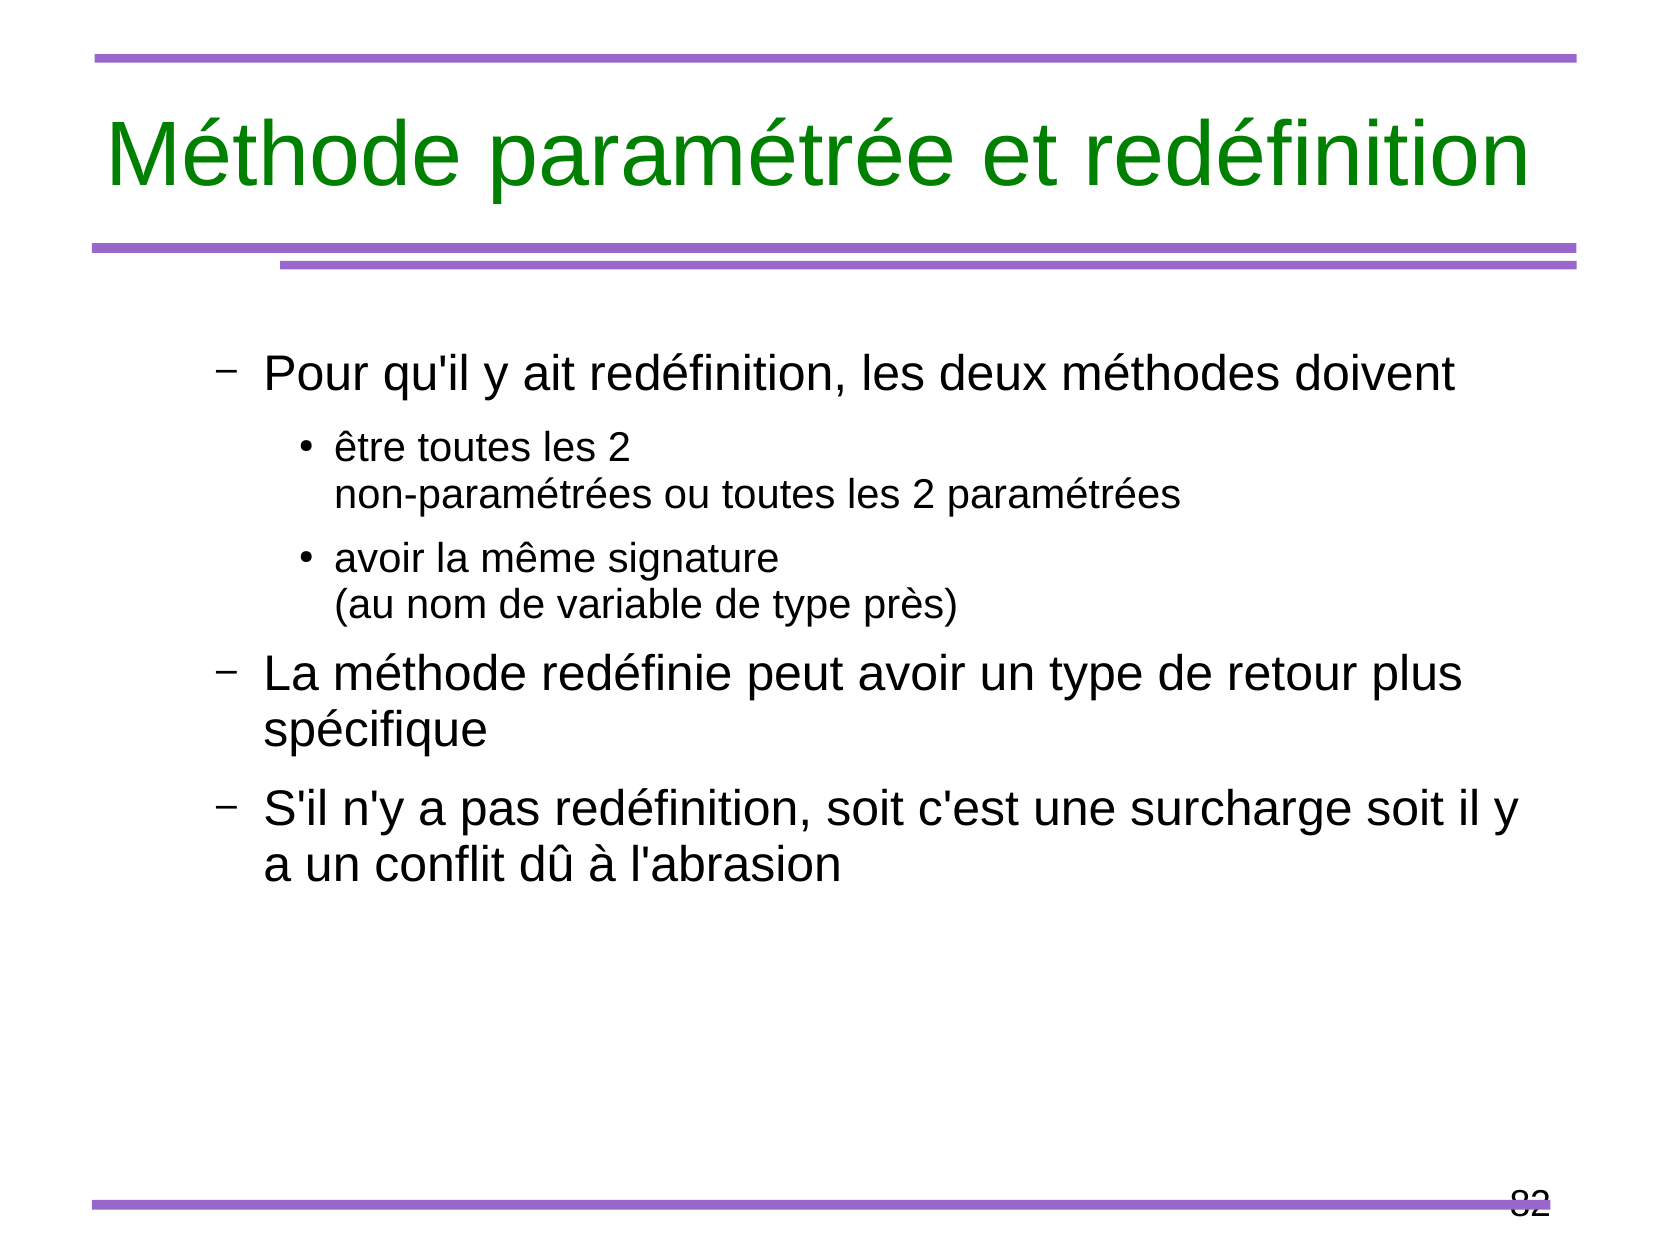

# Méthode paramétrée et redéfinition
Pour qu'il y ait redéfinition, les deux méthodes doivent
être toutes les 2
non-paramétrées ou toutes les 2 paramétrées
avoir la même signature
(au nom de variable de type près)
La méthode redéfinie peut avoir un type de retour plus spécifique
S'il n'y a pas redéfinition, soit c'est une surcharge soit il y a un conflit dû à l'abrasion